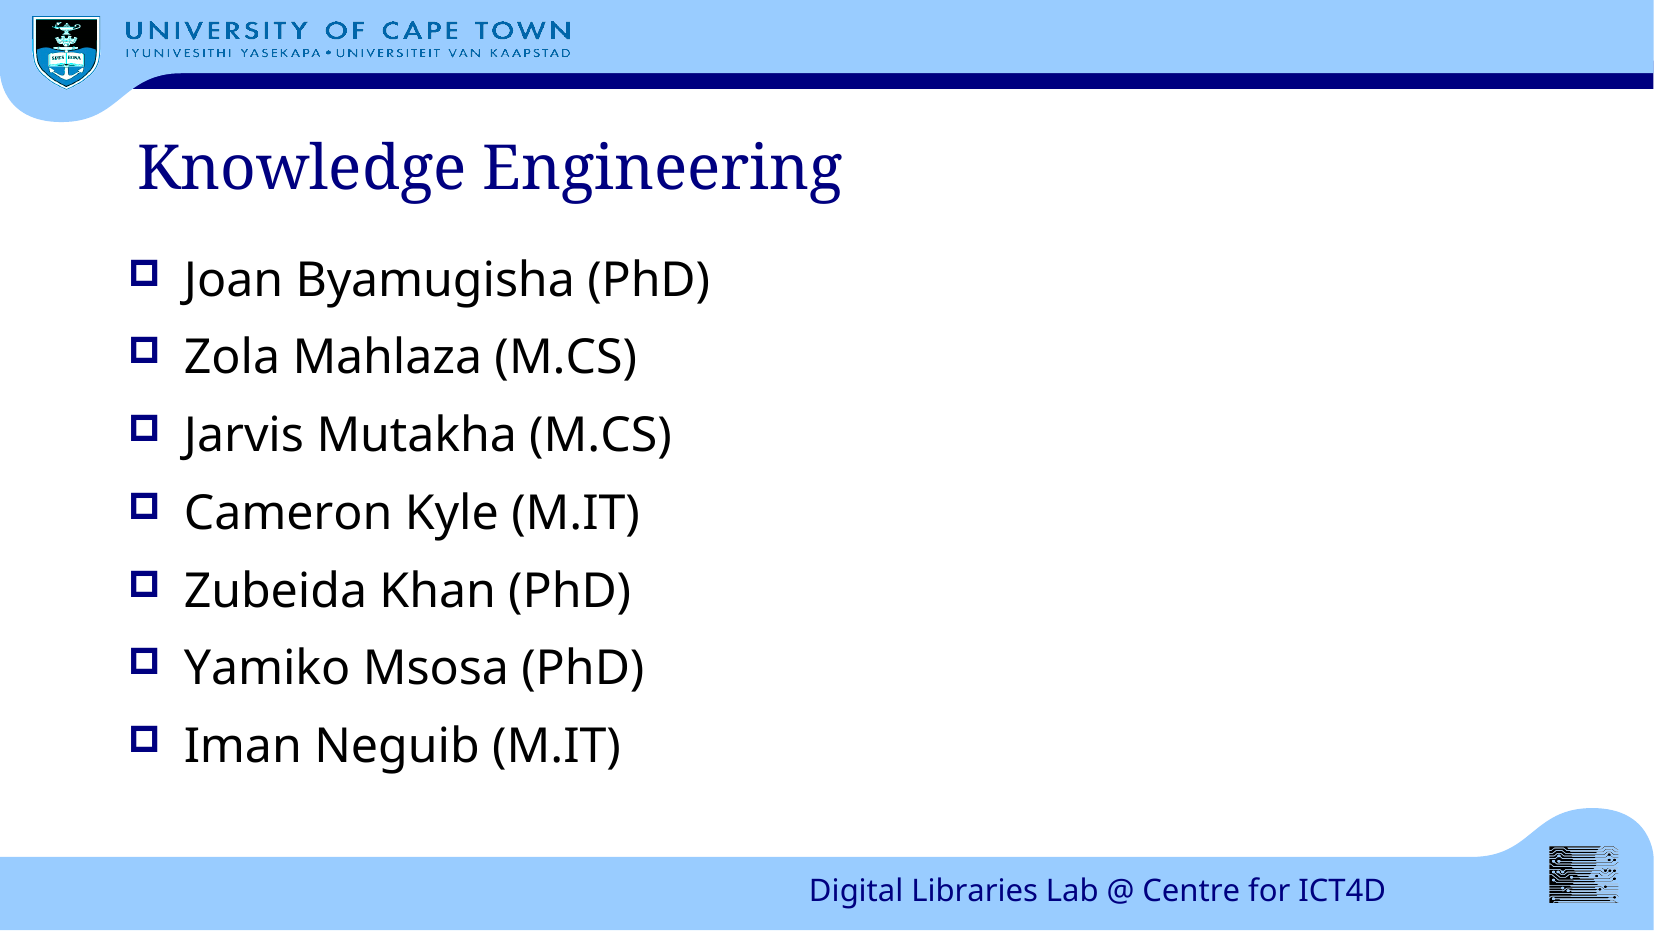

# Knowledge Engineering
Joan Byamugisha (PhD)
Zola Mahlaza (M.CS)
Jarvis Mutakha (M.CS)
Cameron Kyle (M.IT)
Zubeida Khan (PhD)
Yamiko Msosa (PhD)
Iman Neguib (M.IT)